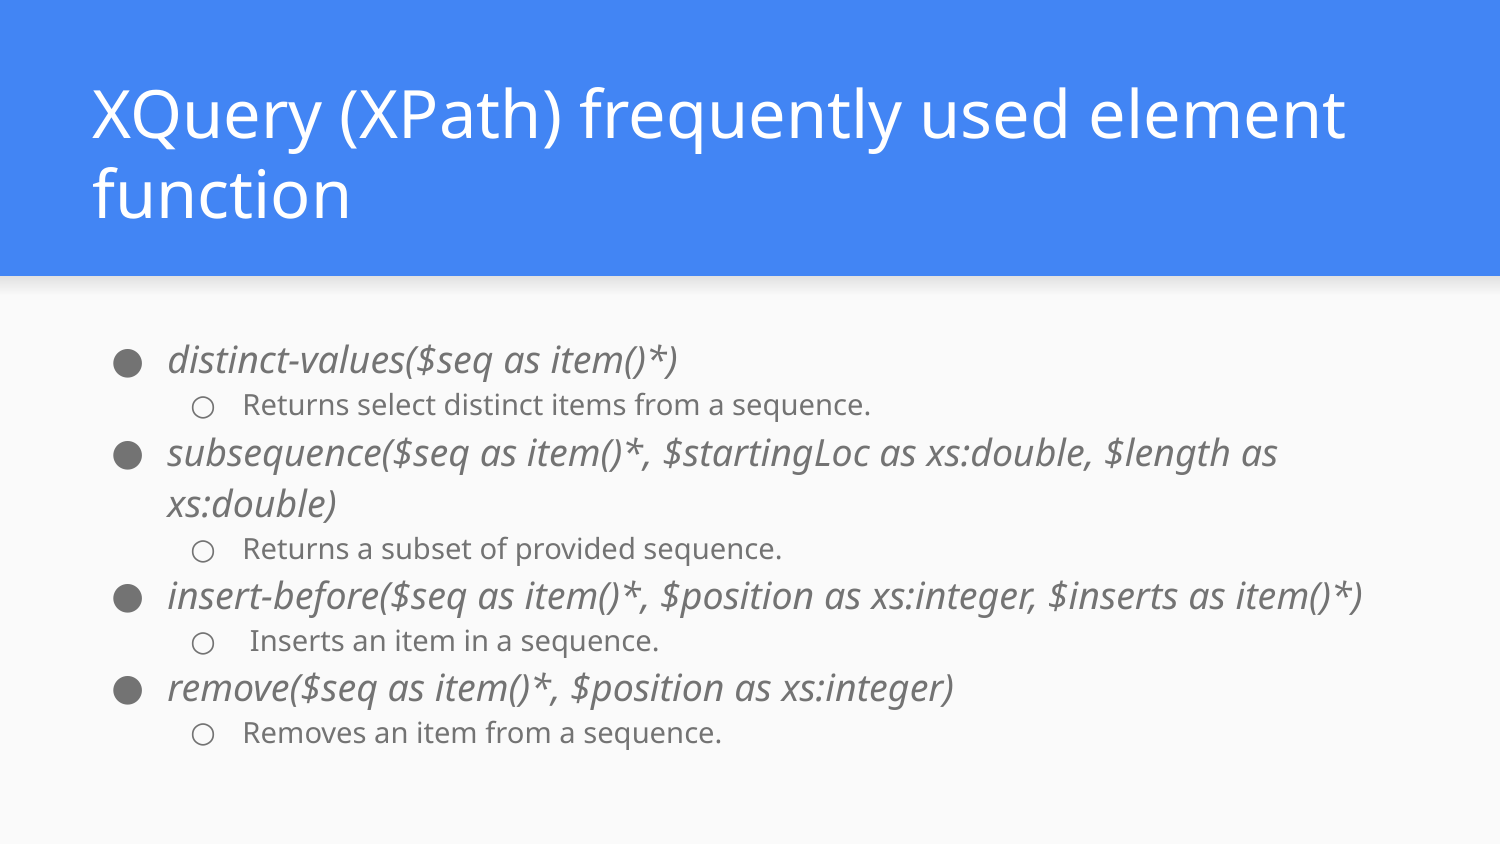

# XQuery (XPath) frequently used element function
distinct-values($seq as item()*)
Returns select distinct items from a sequence.
subsequence($seq as item()*, $startingLoc as xs:double, $length as xs:double)
Returns a subset of provided sequence.
insert-before($seq as item()*, $position as xs:integer, $inserts as item()*)
 Inserts an item in a sequence.
remove($seq as item()*, $position as xs:integer)
Removes an item from a sequence.